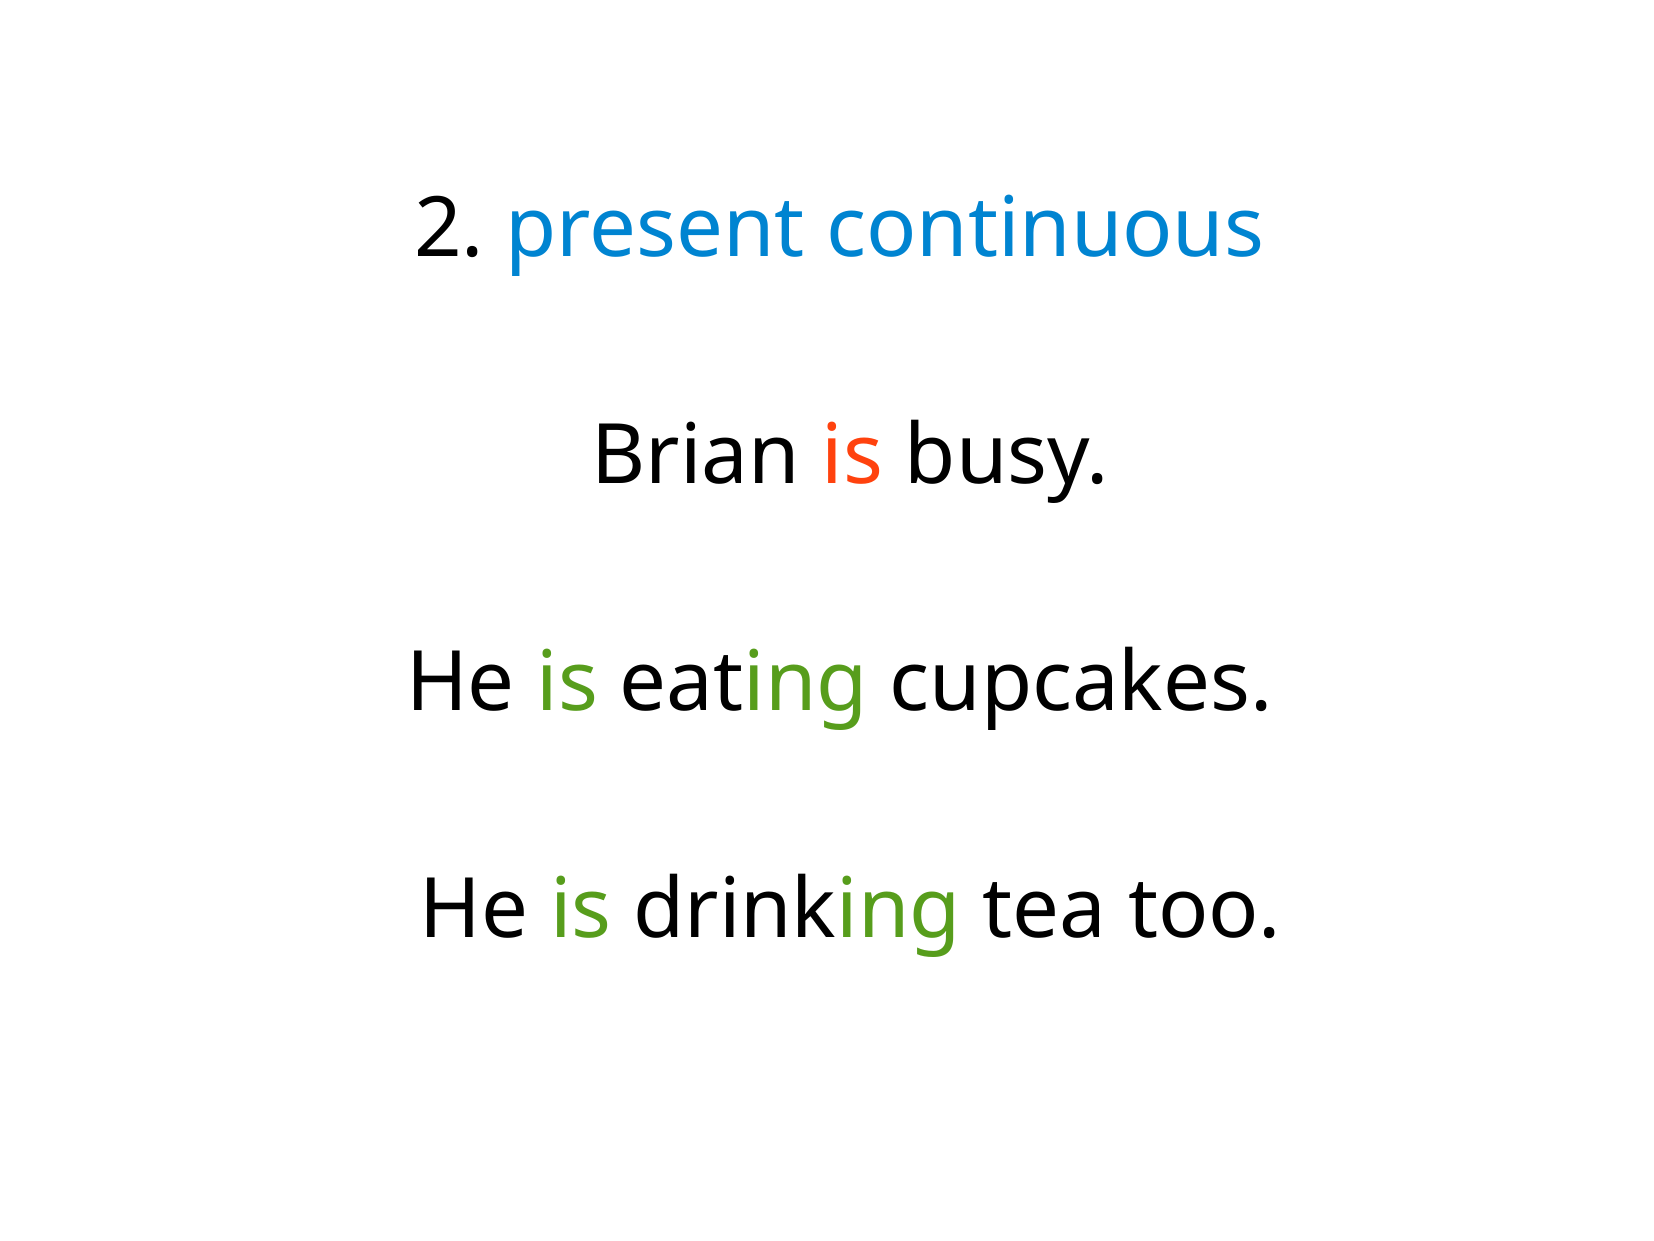

2. present continuous
Brian is busy.
He is eating cupcakes.
He is drinking tea too.